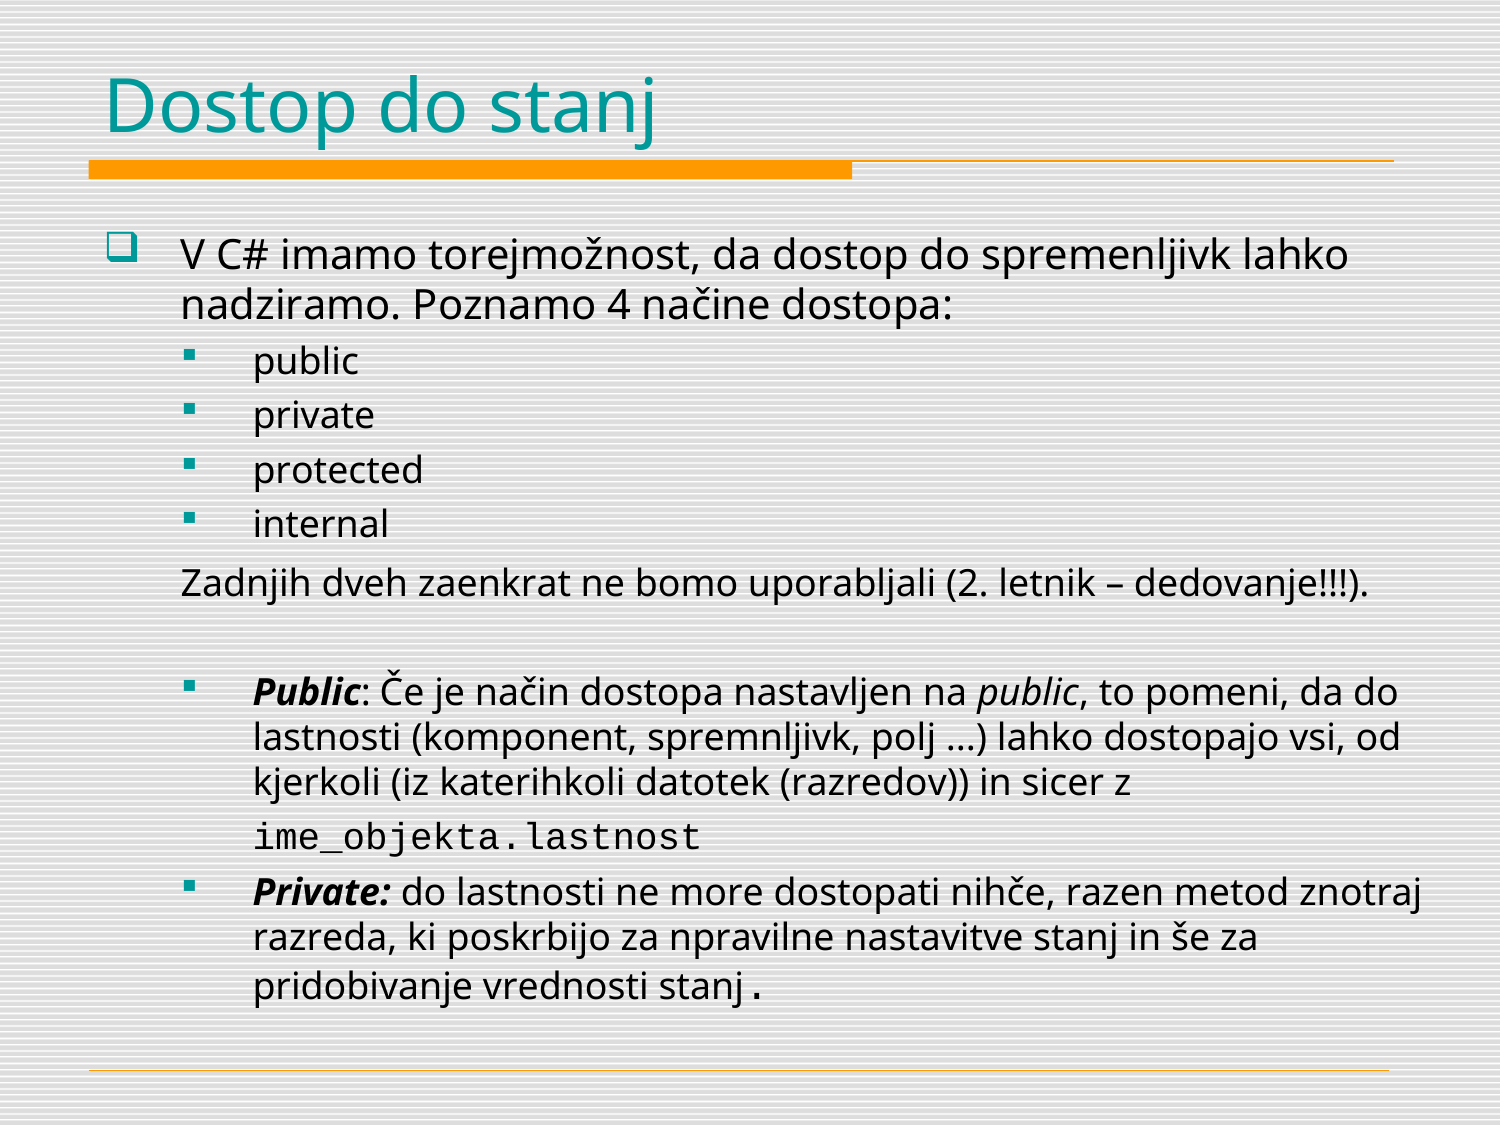

# Dostop do stanj
V C# imamo torejmožnost, da dostop do spremenljivk lahko nadziramo. Poznamo 4 načine dostopa:
public
private
protected
internal
	Zadnjih dveh zaenkrat ne bomo uporabljali (2. letnik – dedovanje!!!).
Public: Če je način dostopa nastavljen na public, to pomeni, da do lastnosti (komponent, spremnljivk, polj ...) lahko dostopajo vsi, od kjerkoli (iz katerihkoli datotek (razredov)) in sicer z
ime_objekta.lastnost
Private: do lastnosti ne more dostopati nihče, razen metod znotraj razreda, ki poskrbijo za npravilne nastavitve stanj in še za pridobivanje vrednosti stanj.